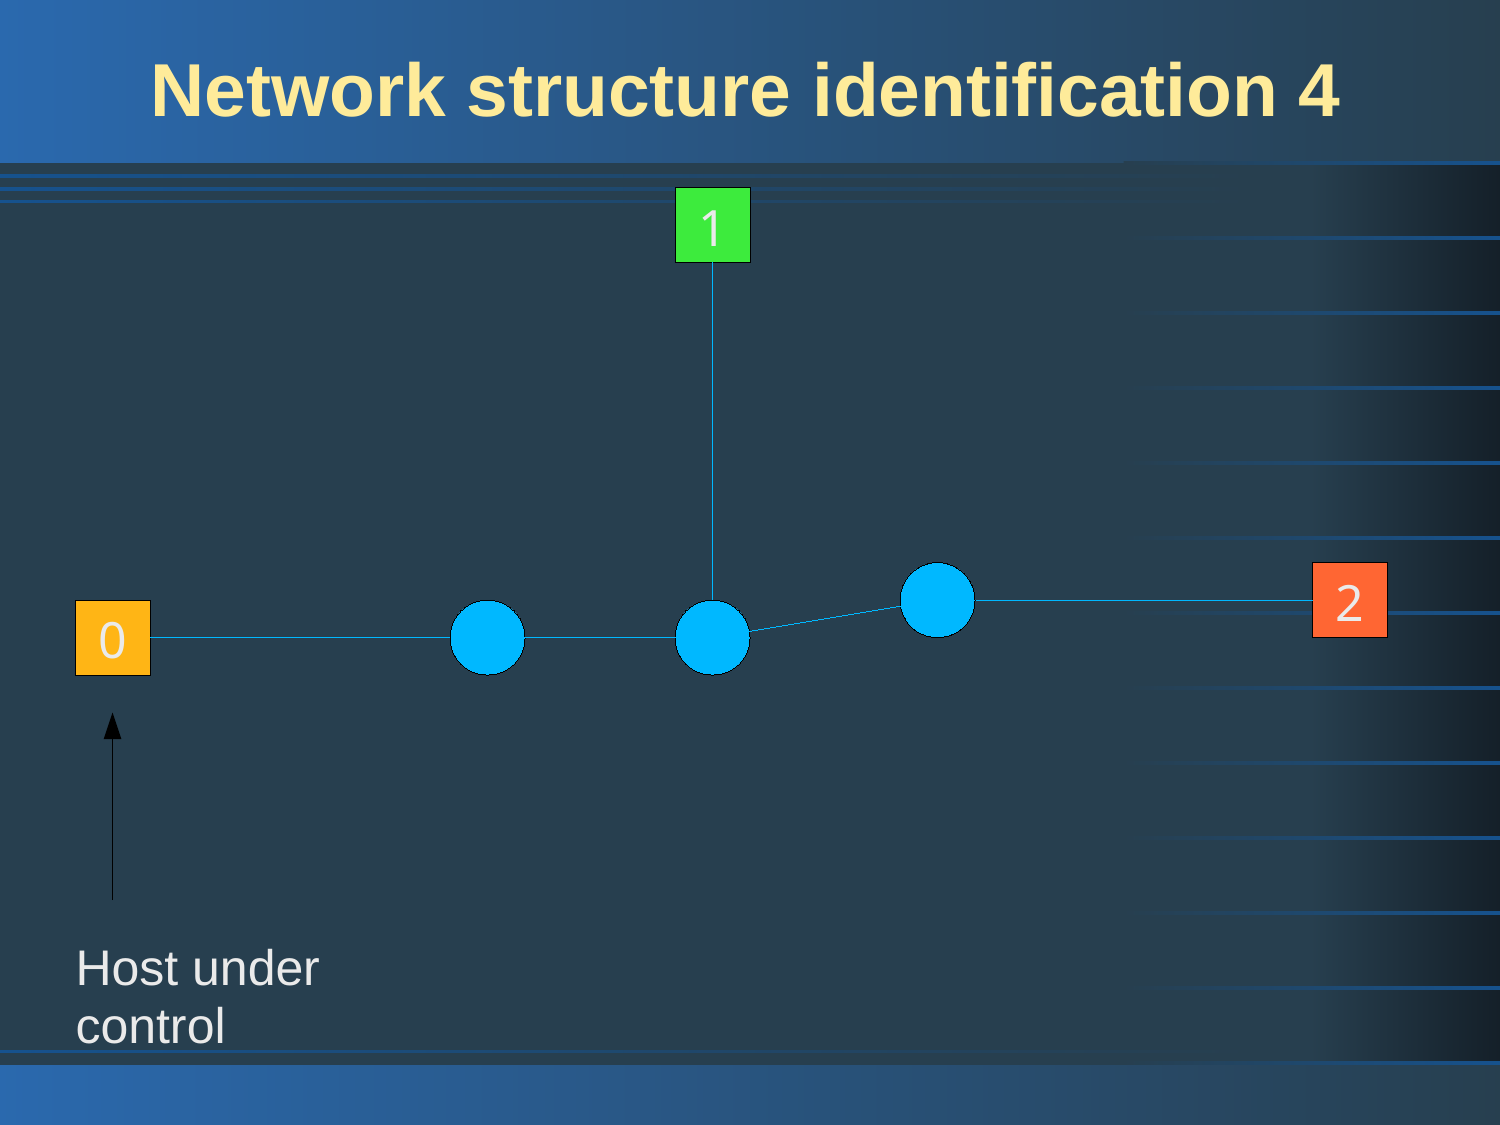

# Network structure identification 4
1
2
0
Host under
control